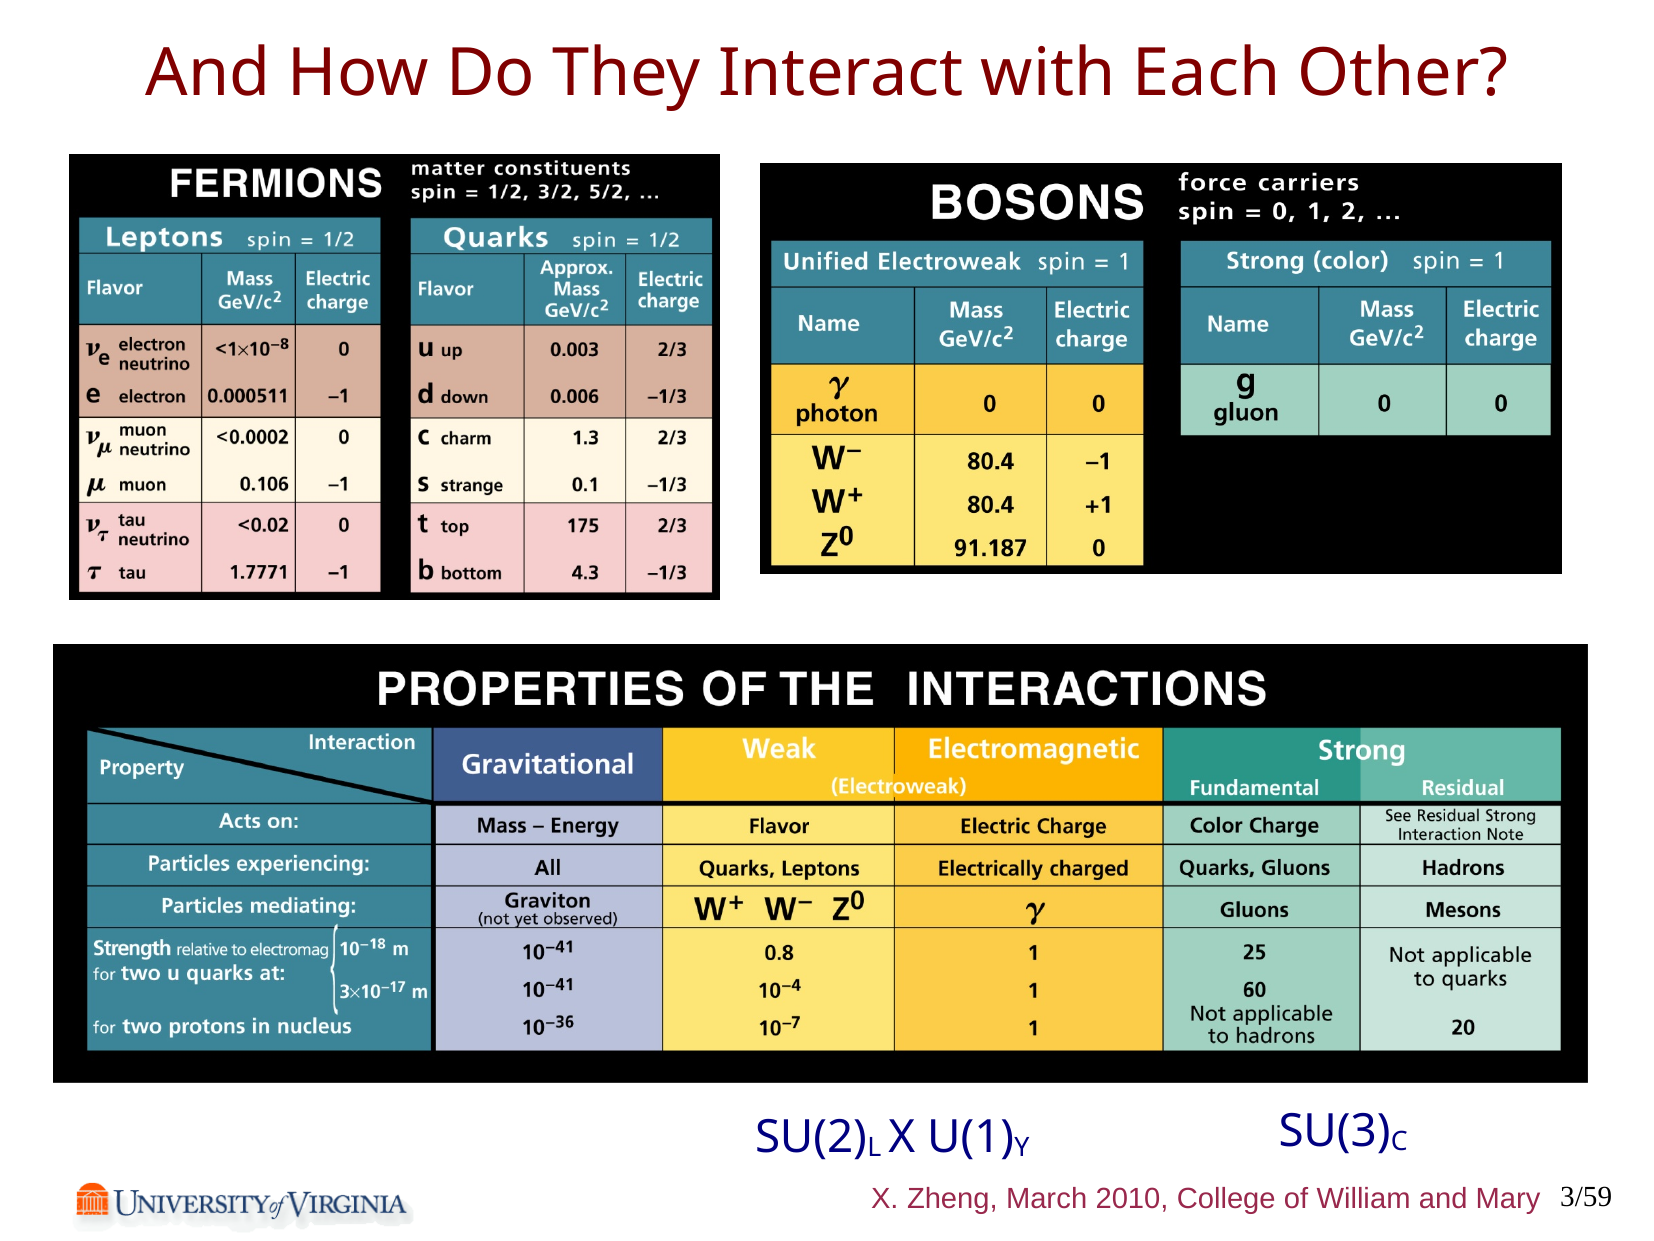

# And How Do They Interact with Each Other?
SU(3)C
SU(2)L X U(1)Y